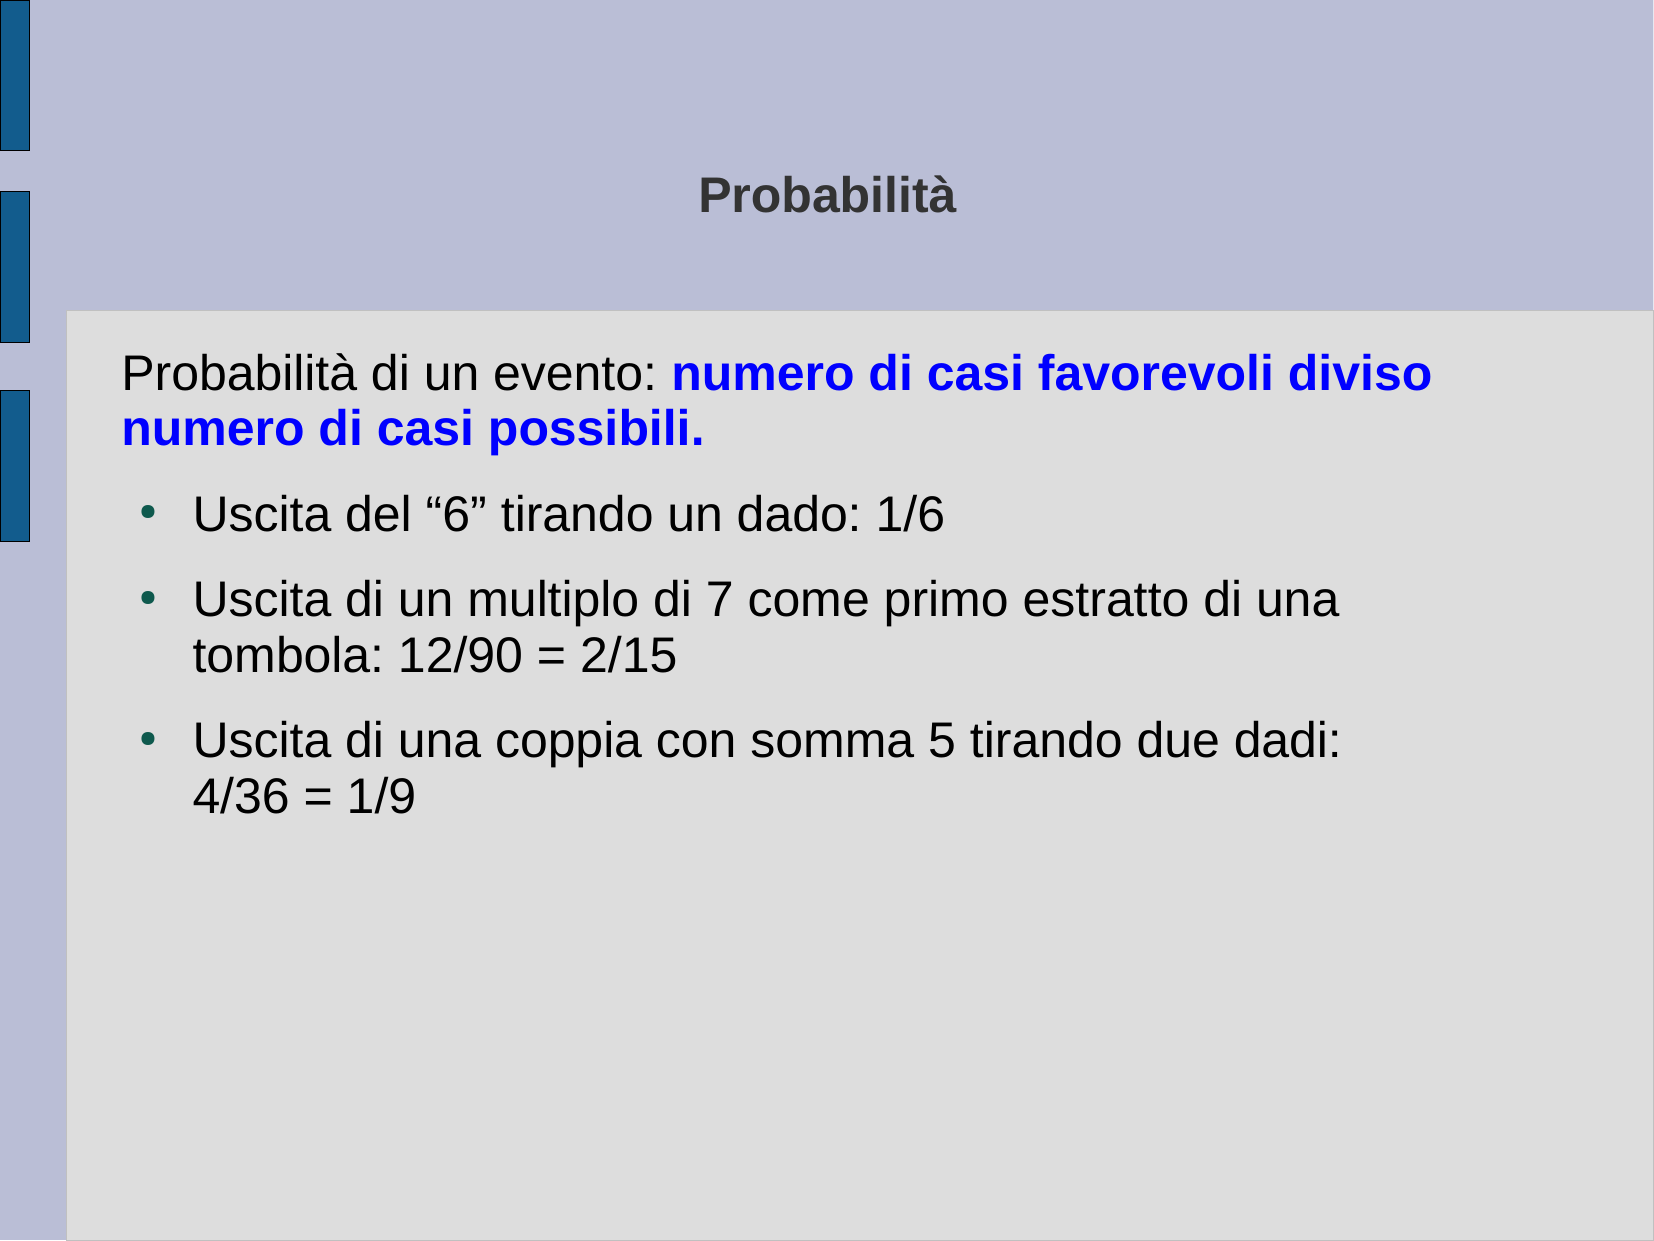

# Probabilità
Probabilità di un evento: numero di casi favorevoli diviso numero di casi possibili.
Uscita del “6” tirando un dado: 1/6
Uscita di un multiplo di 7 come primo estratto di una tombola: 12/90 = 2/15
Uscita di una coppia con somma 5 tirando due dadi: 4/36 = 1/9